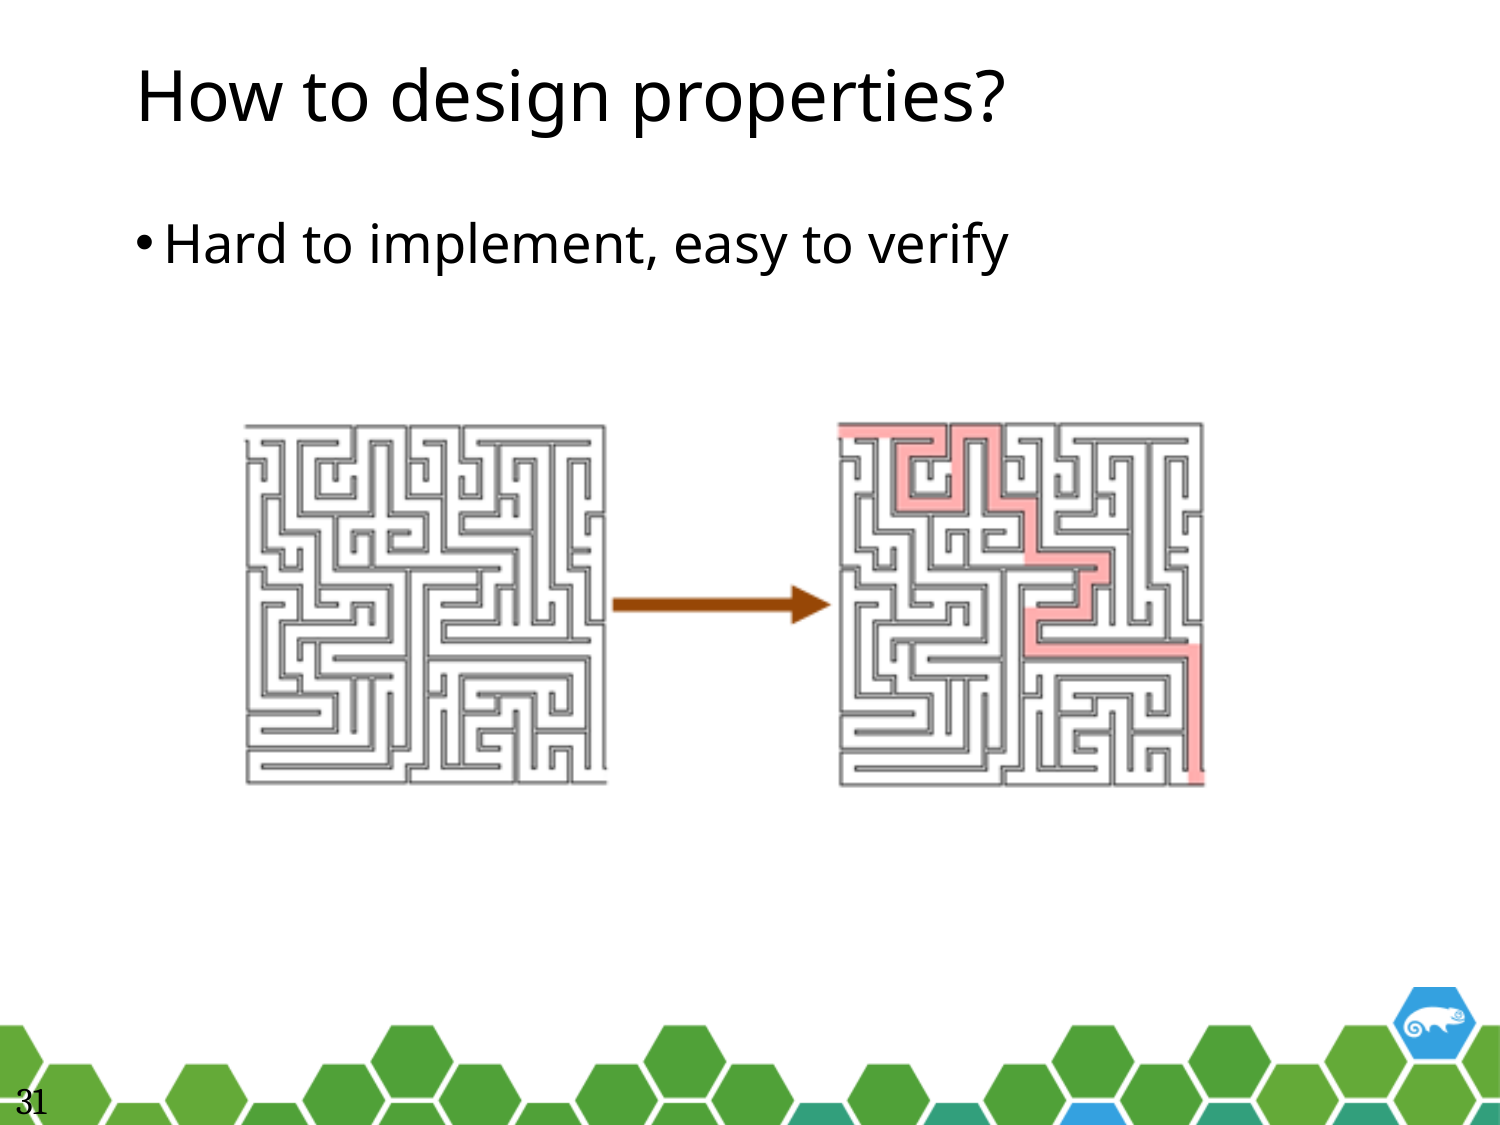

How to design properties?
Hard to implement, easy to verify